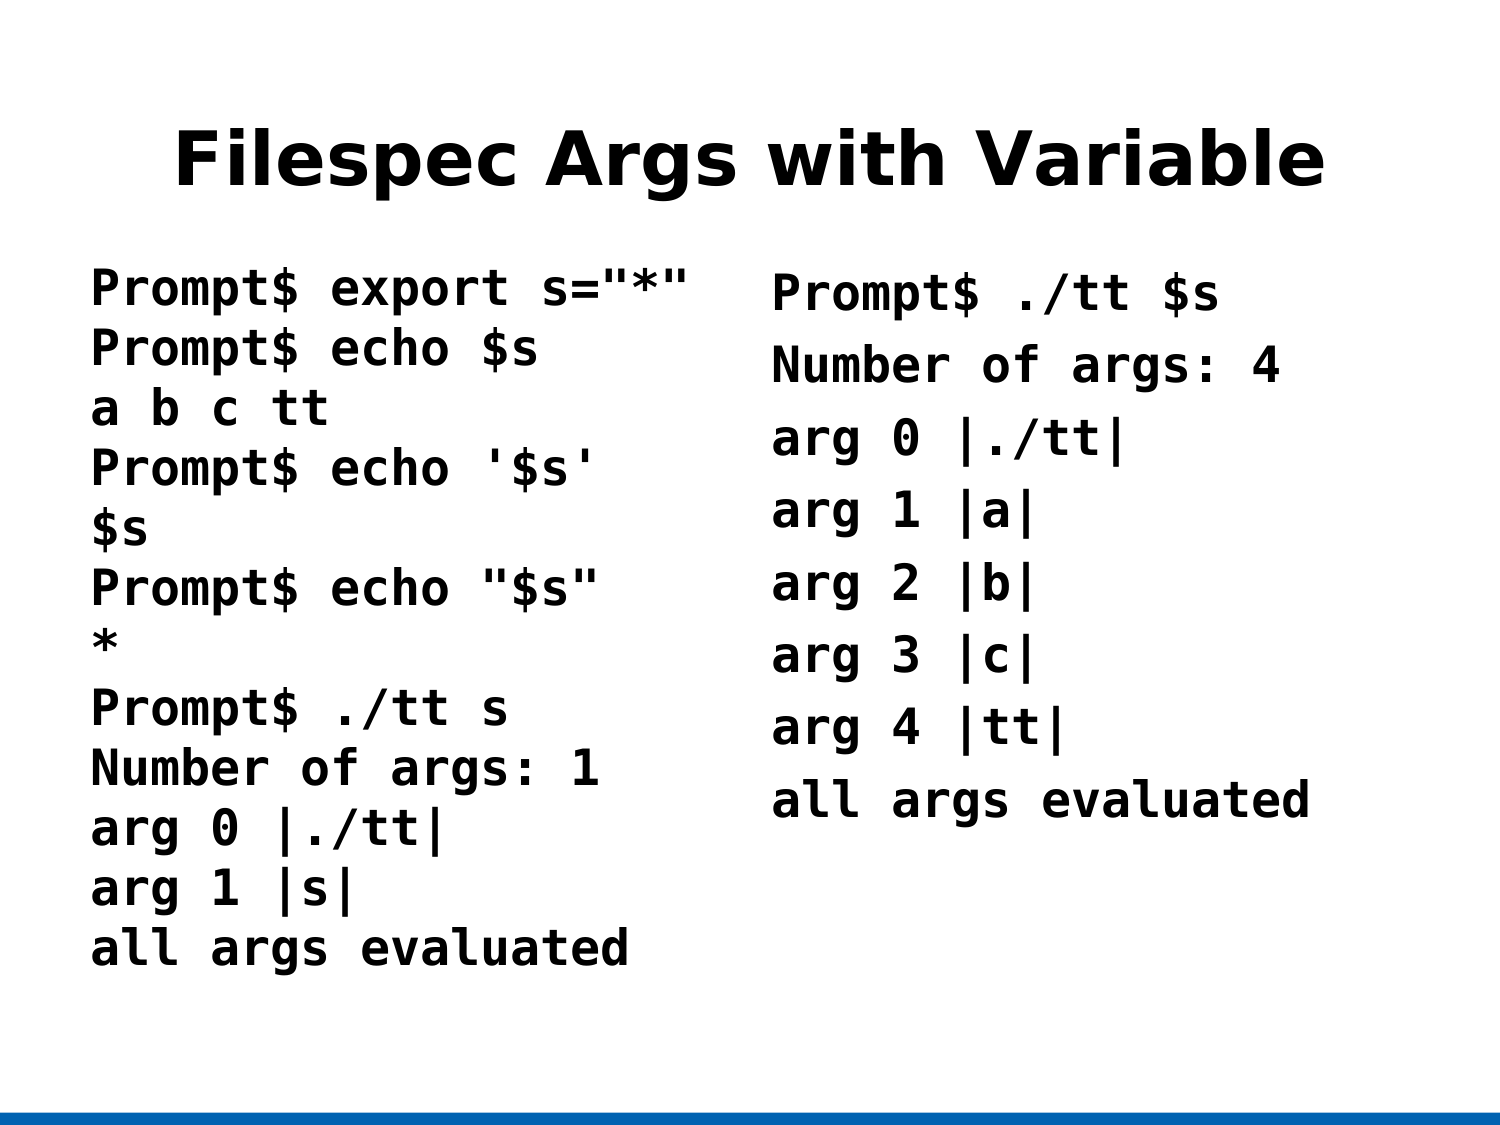

Filespec Args with Variable
Prompt$ export s="*"
Prompt$ echo $s
a b c tt
Prompt$ echo '$s'
$s
Prompt$ echo "$s"
*
Prompt$ ./tt s
Number of args: 1
arg 0 |./tt|
arg 1 |s|
all args evaluated
Prompt$ ./tt $s
Number of args: 4
arg 0 |./tt|
arg 1 |a|
arg 2 |b|
arg 3 |c|
arg 4 |tt|
all args evaluated